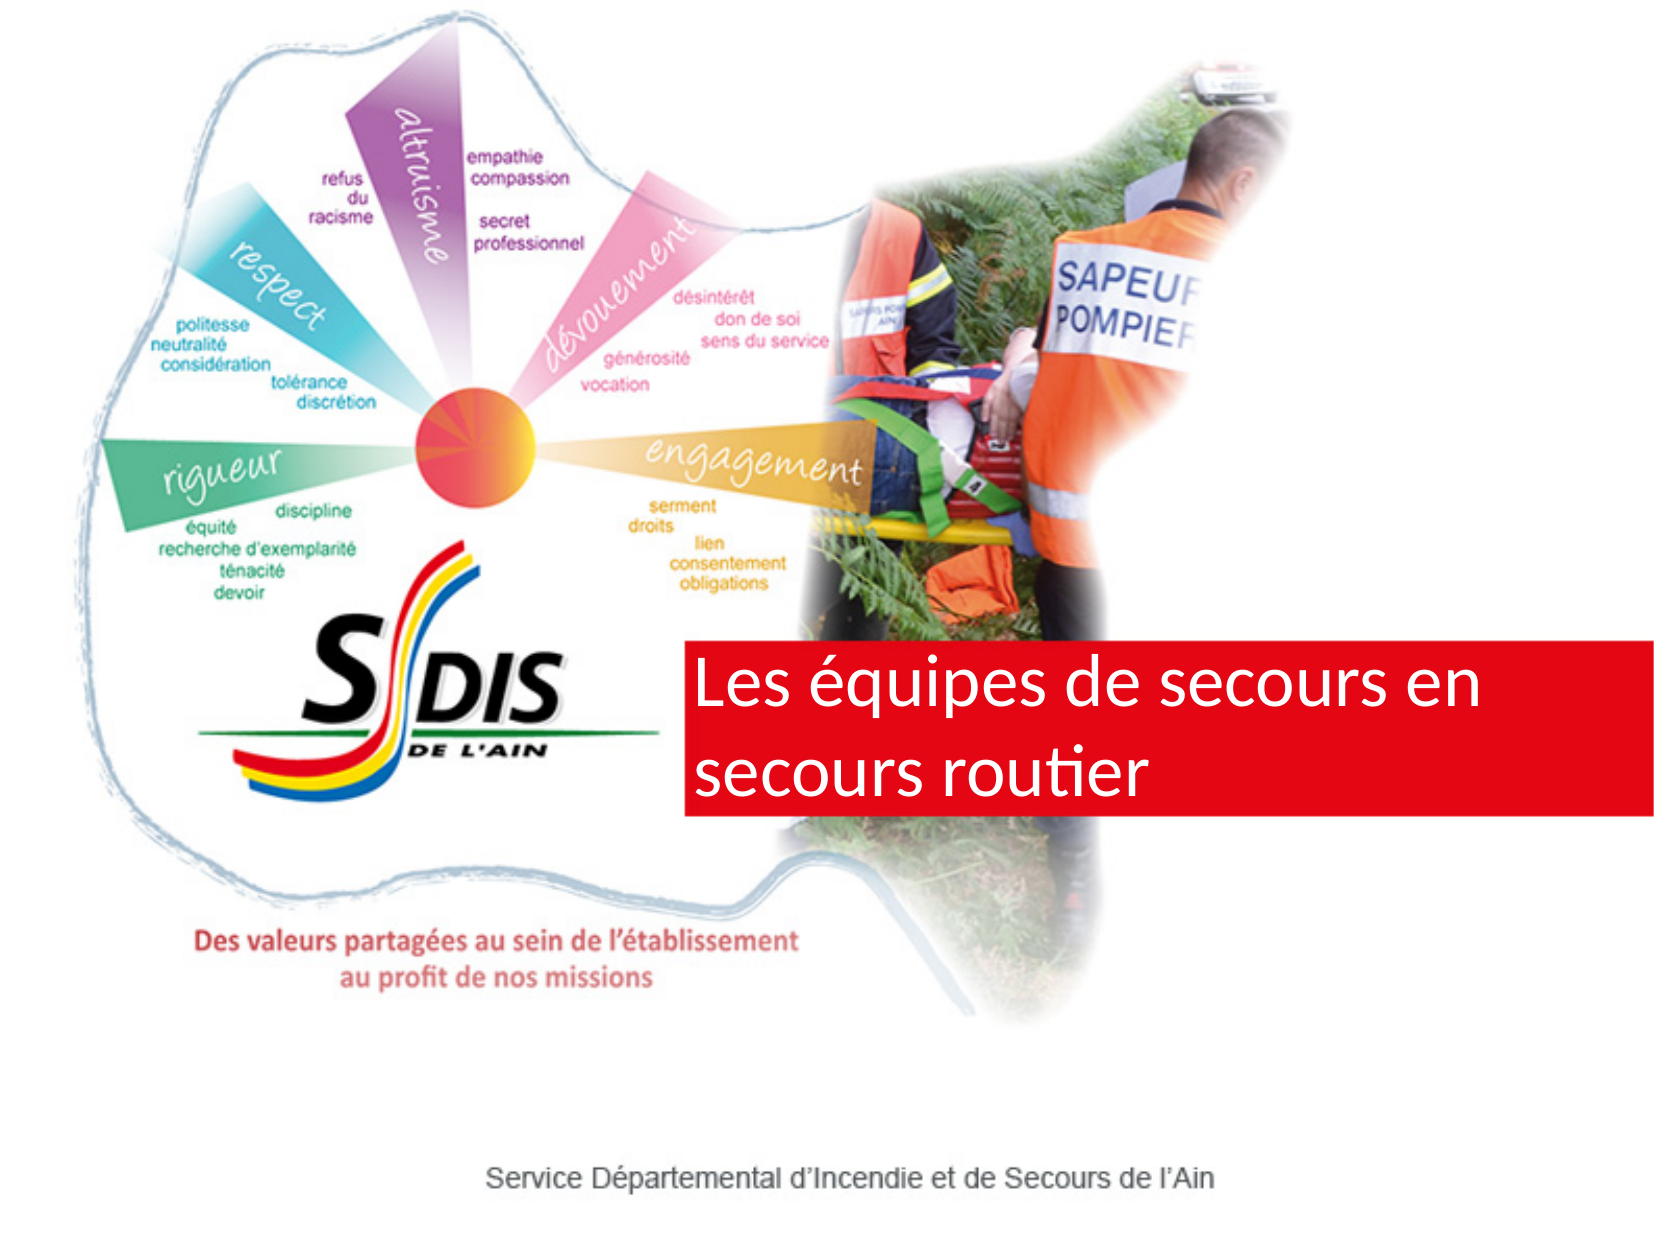

# Les équipes de secours en secours routier